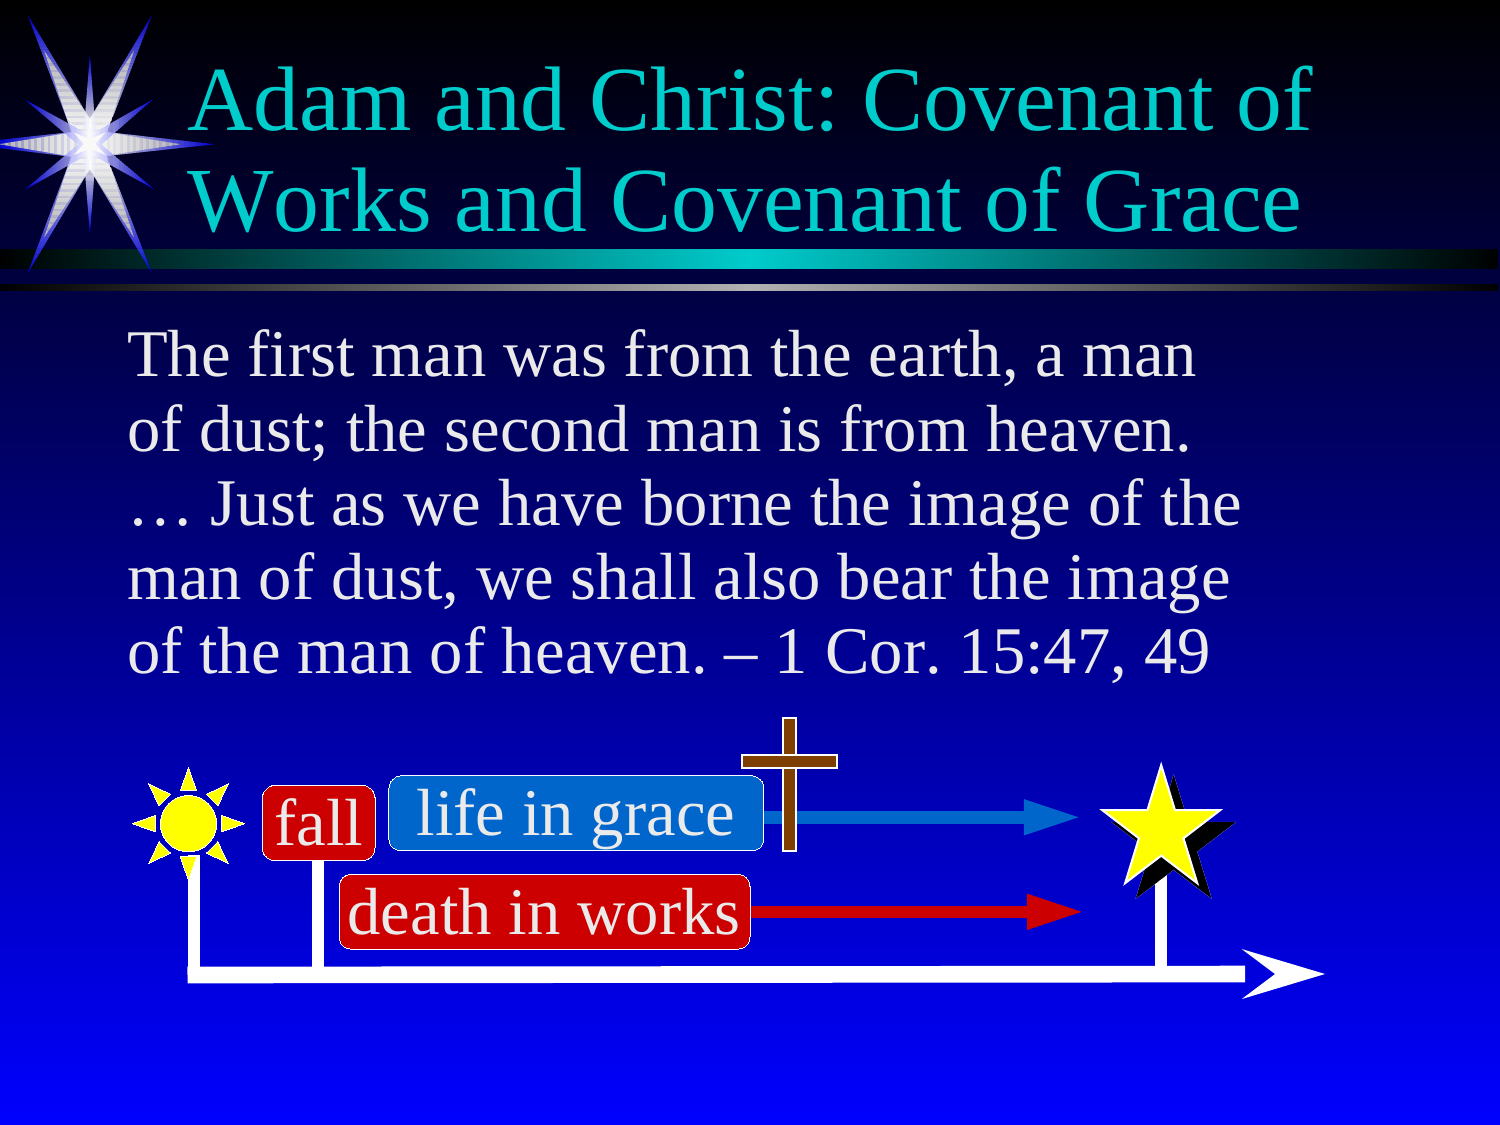

# Adam and Christ: Covenant of Works and Covenant of Grace
The first man was from the earth, a man of dust; the second man is from heaven. … Just as we have borne the image of the man of dust, we shall also bear the image of the man of heaven. – 1 Cor. 15:47, 49
life in grace
fall
death in works